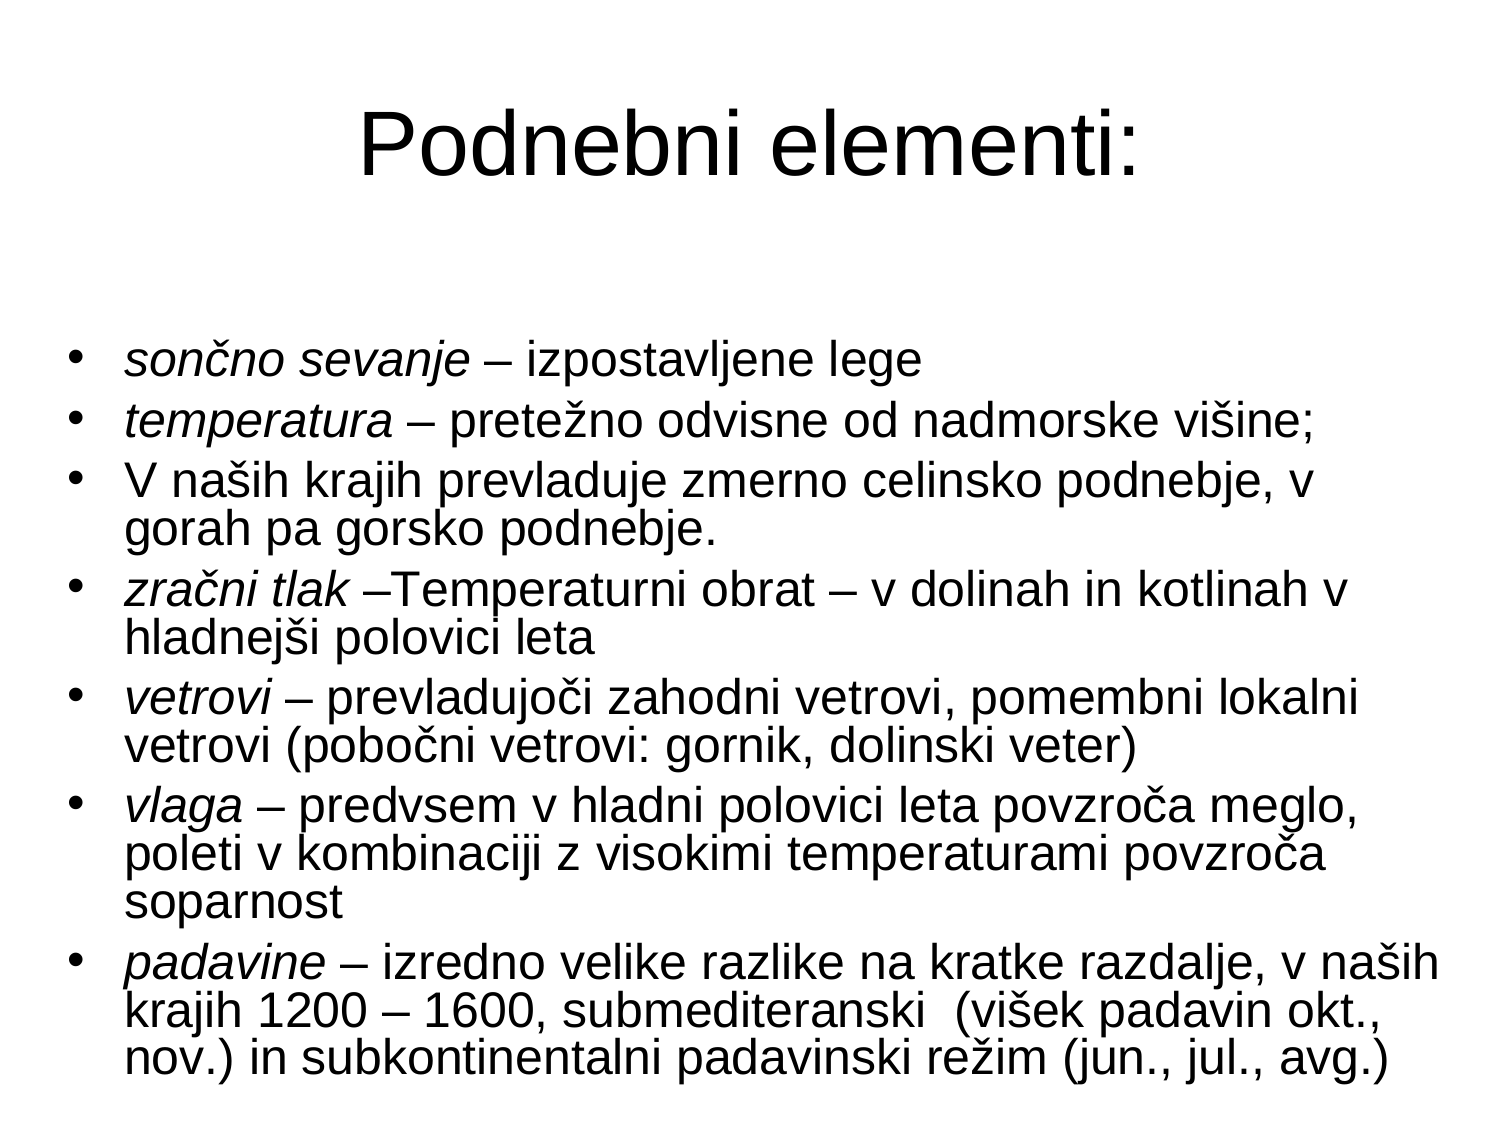

# Podnebni elementi:
sončno sevanje – izpostavljene lege
temperatura – pretežno odvisne od nadmorske višine;
V naših krajih prevladuje zmerno celinsko podnebje, v gorah pa gorsko podnebje.
zračni tlak –Temperaturni obrat – v dolinah in kotlinah v hladnejši polovici leta
vetrovi – prevladujoči zahodni vetrovi, pomembni lokalni vetrovi (pobočni vetrovi: gornik, dolinski veter)
vlaga – predvsem v hladni polovici leta povzroča meglo, poleti v kombinaciji z visokimi temperaturami povzroča soparnost
padavine – izredno velike razlike na kratke razdalje, v naših krajih 1200 – 1600, submediteranski (višek padavin okt., nov.) in subkontinentalni padavinski režim (jun., jul., avg.)